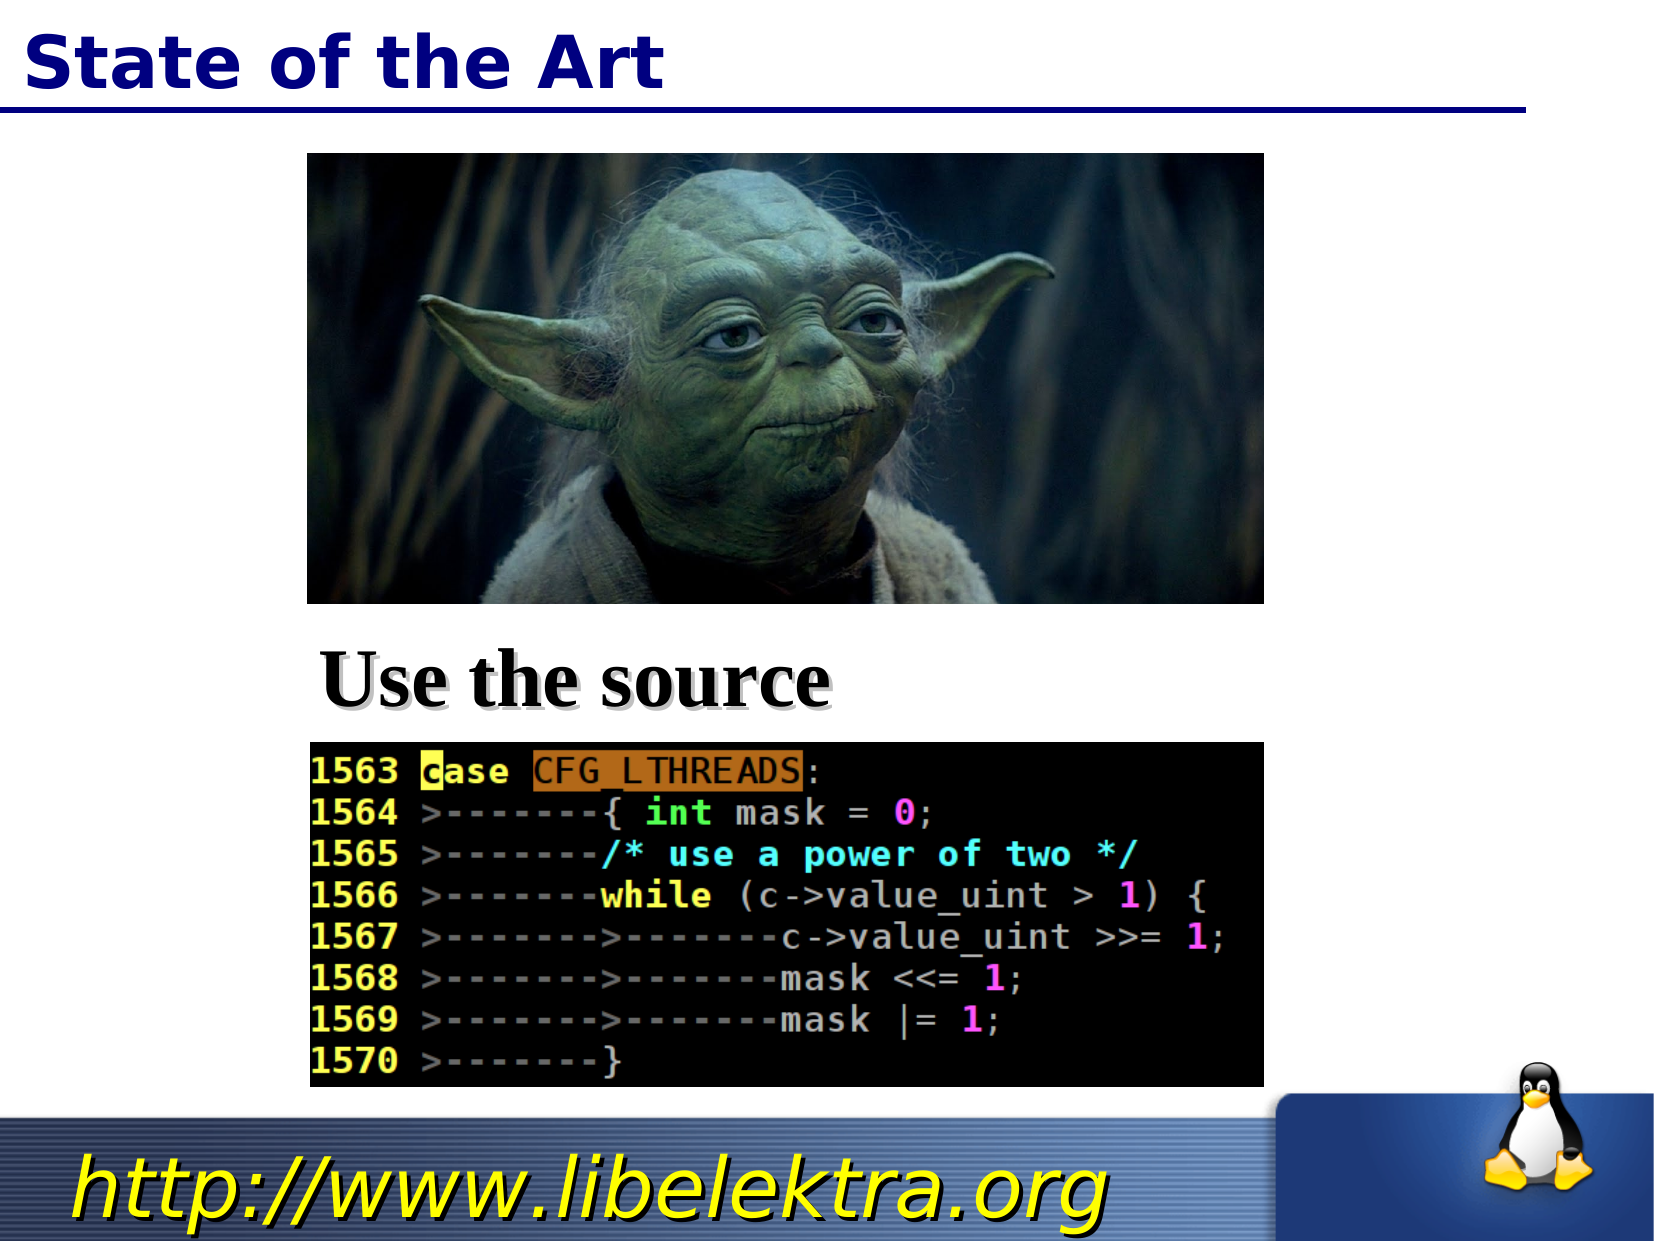

State of the Art
Use the source